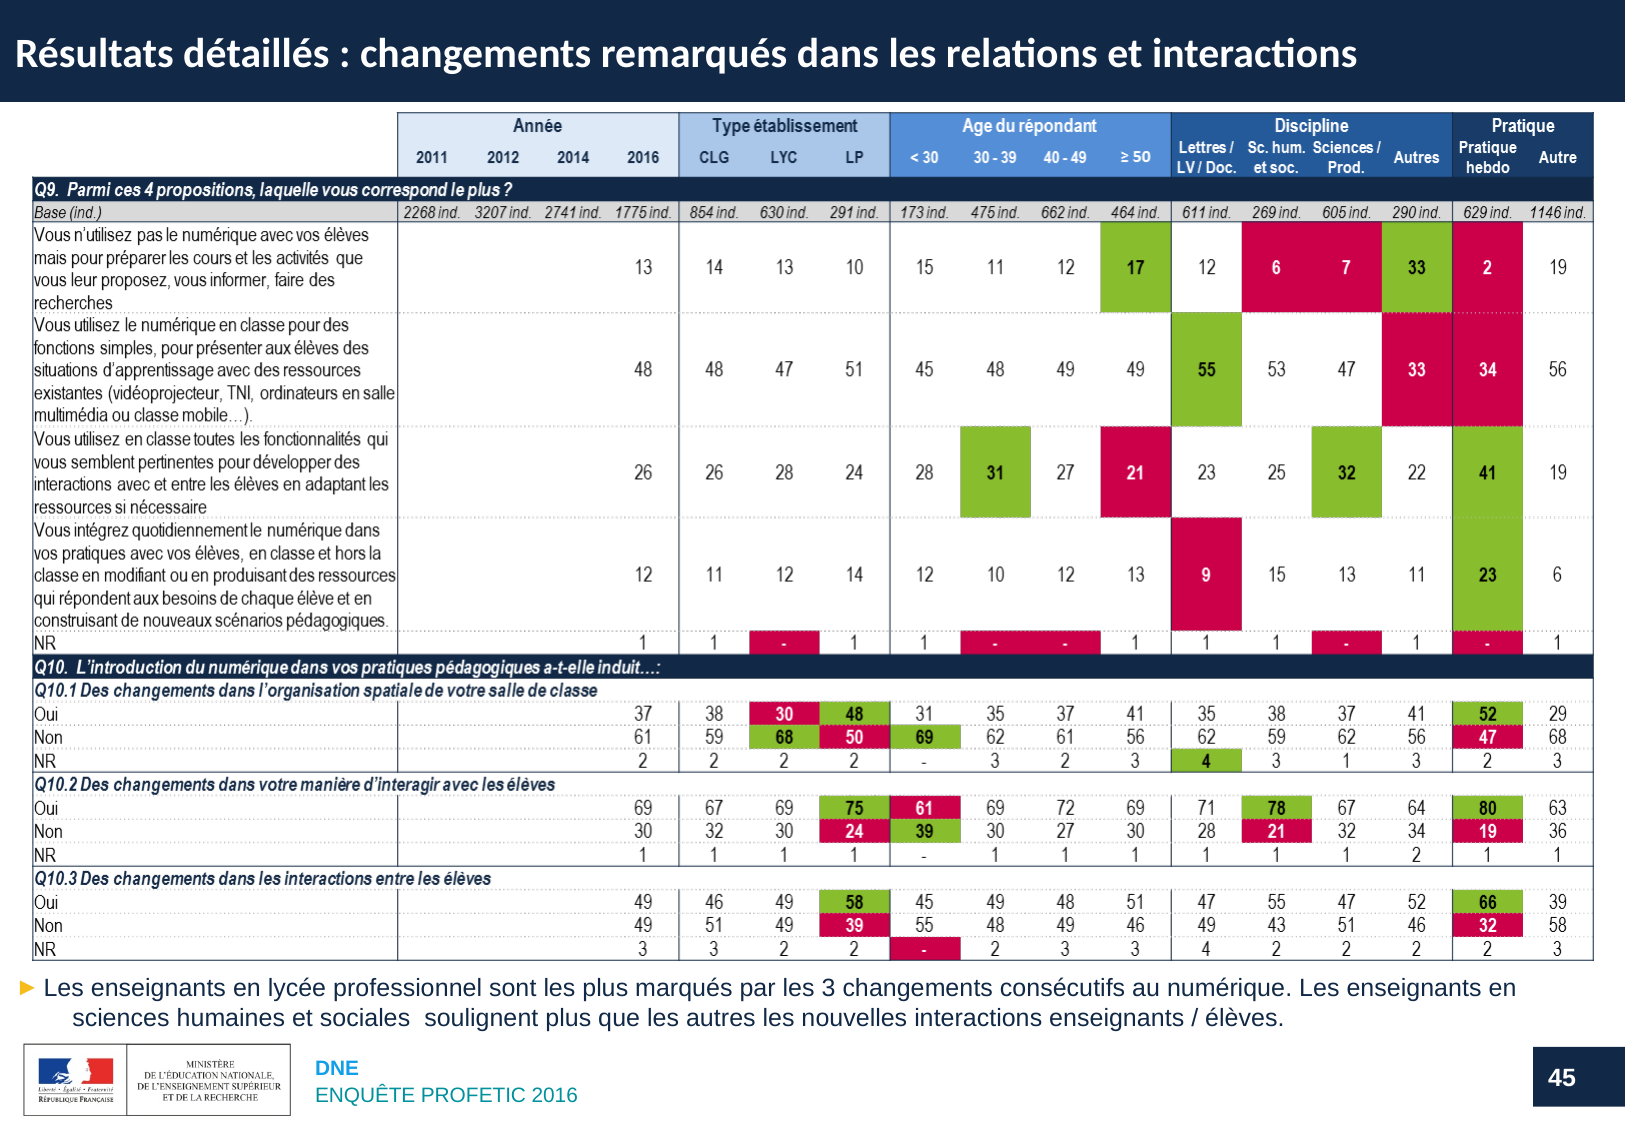

# Résultats détaillés : changements remarqués dans les relations et interactions
Les enseignants en lycée professionnel sont les plus marqués par les 3 changements consécutifs au numérique. Les enseignants en sciences humaines et sociales soulignent plus que les autres les nouvelles interactions enseignants / élèves.
44